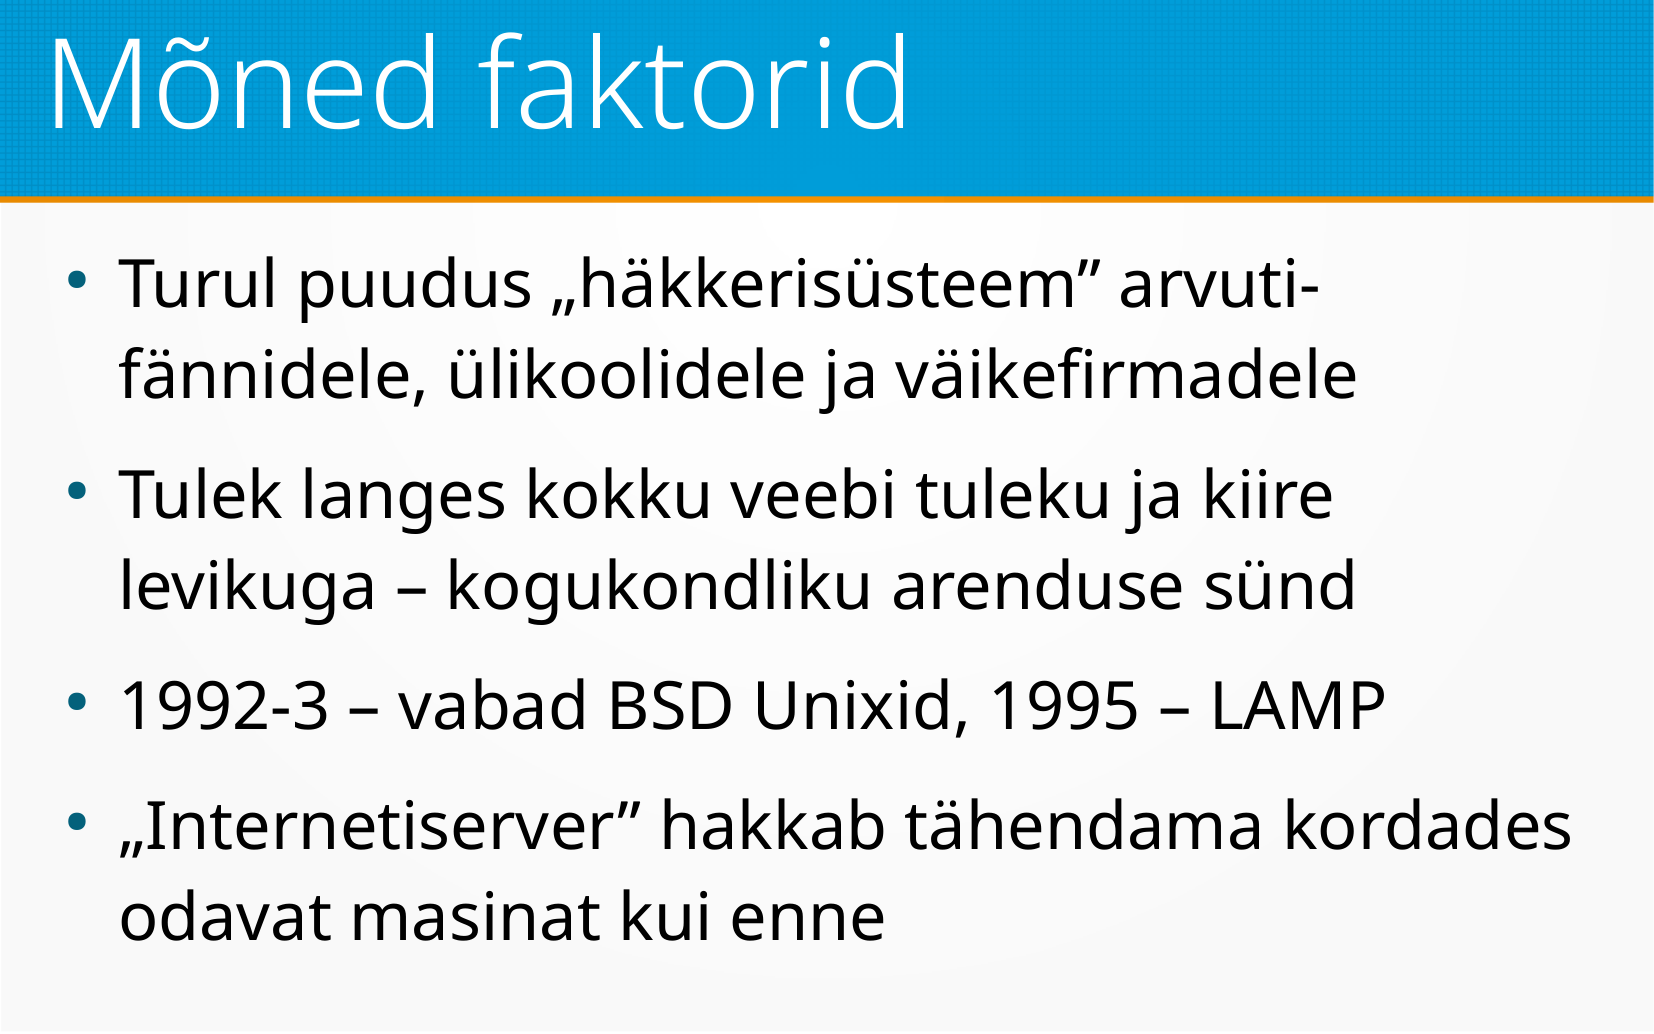

# Mõned faktorid
Turul puudus „häkkerisüsteem” arvuti-fännidele, ülikoolidele ja väikefirmadele
Tulek langes kokku veebi tuleku ja kiire levikuga – kogukondliku arenduse sünd
1992-3 – vabad BSD Unixid, 1995 – LAMP
„Internetiserver” hakkab tähendama kordades odavat masinat kui enne